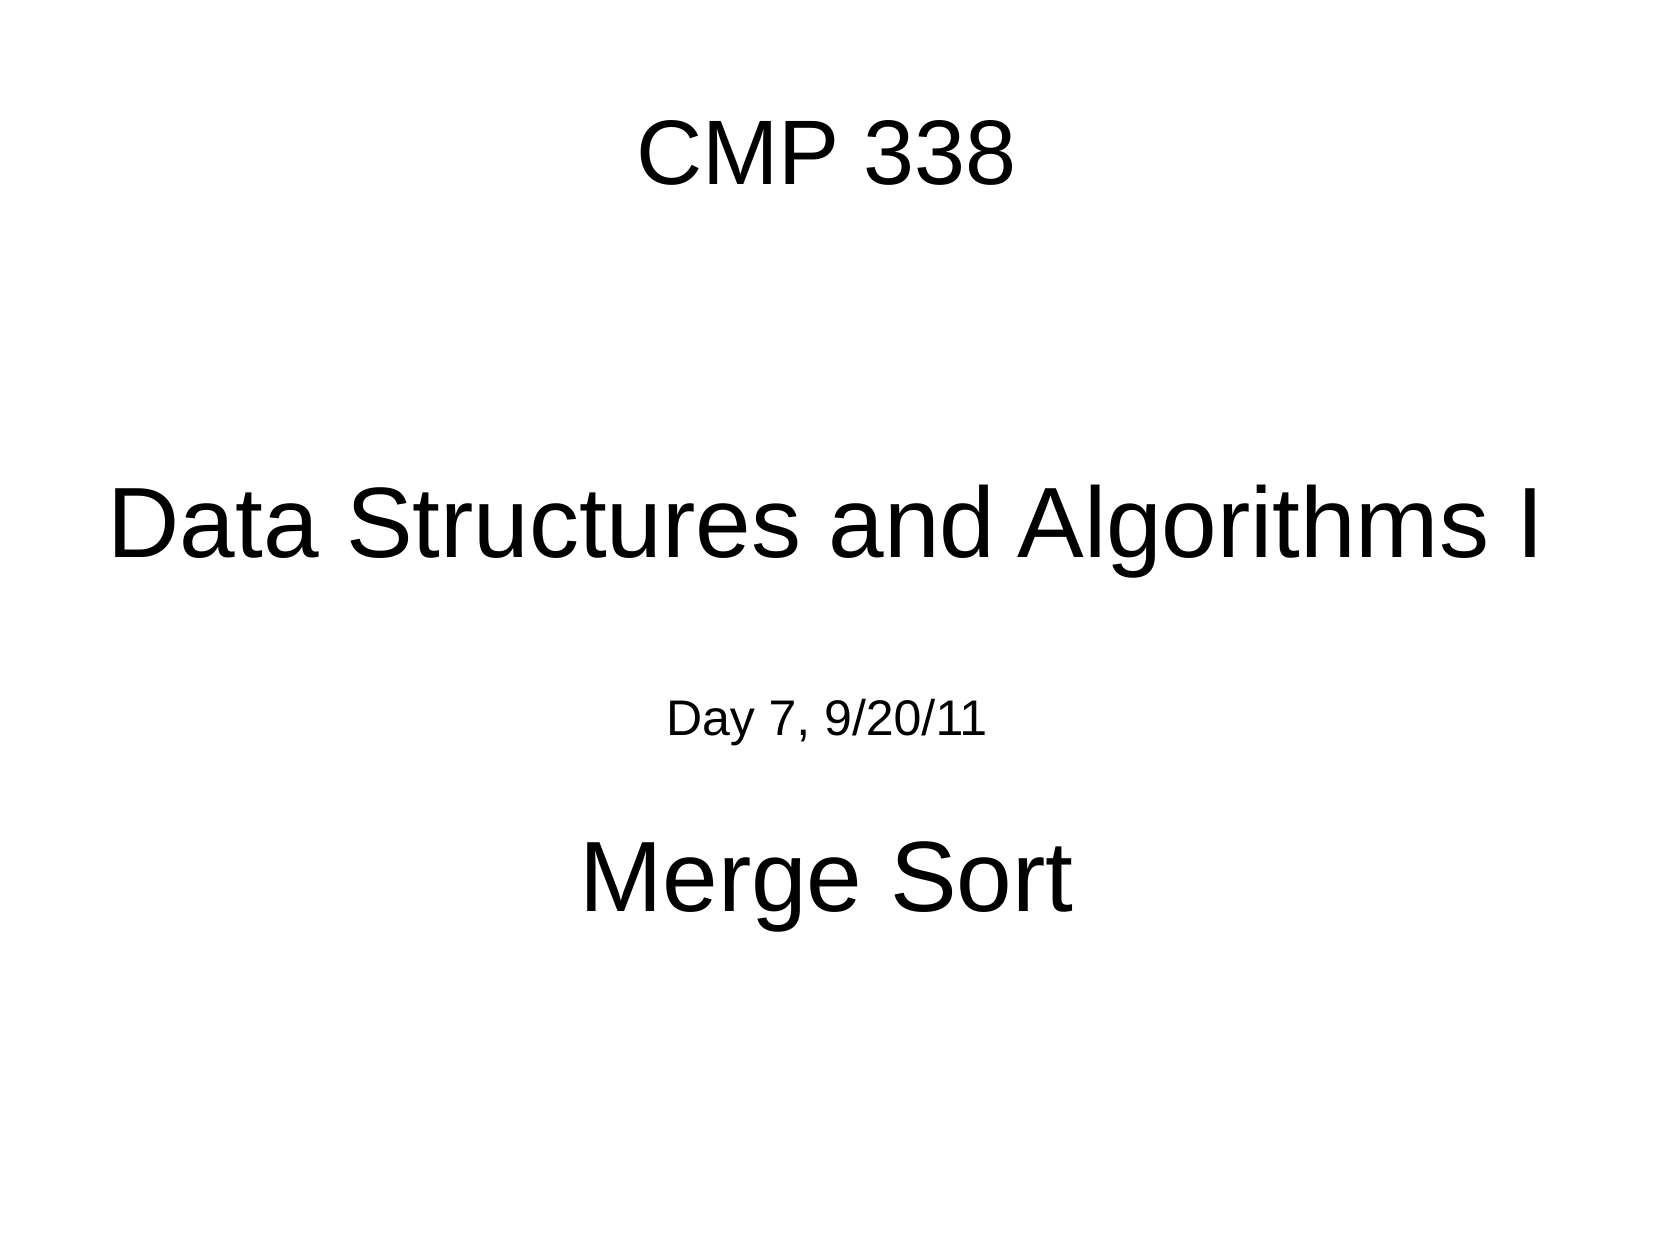

# CMP 338
Data Structures and Algorithms I
Day 7, 9/20/11
Merge Sort